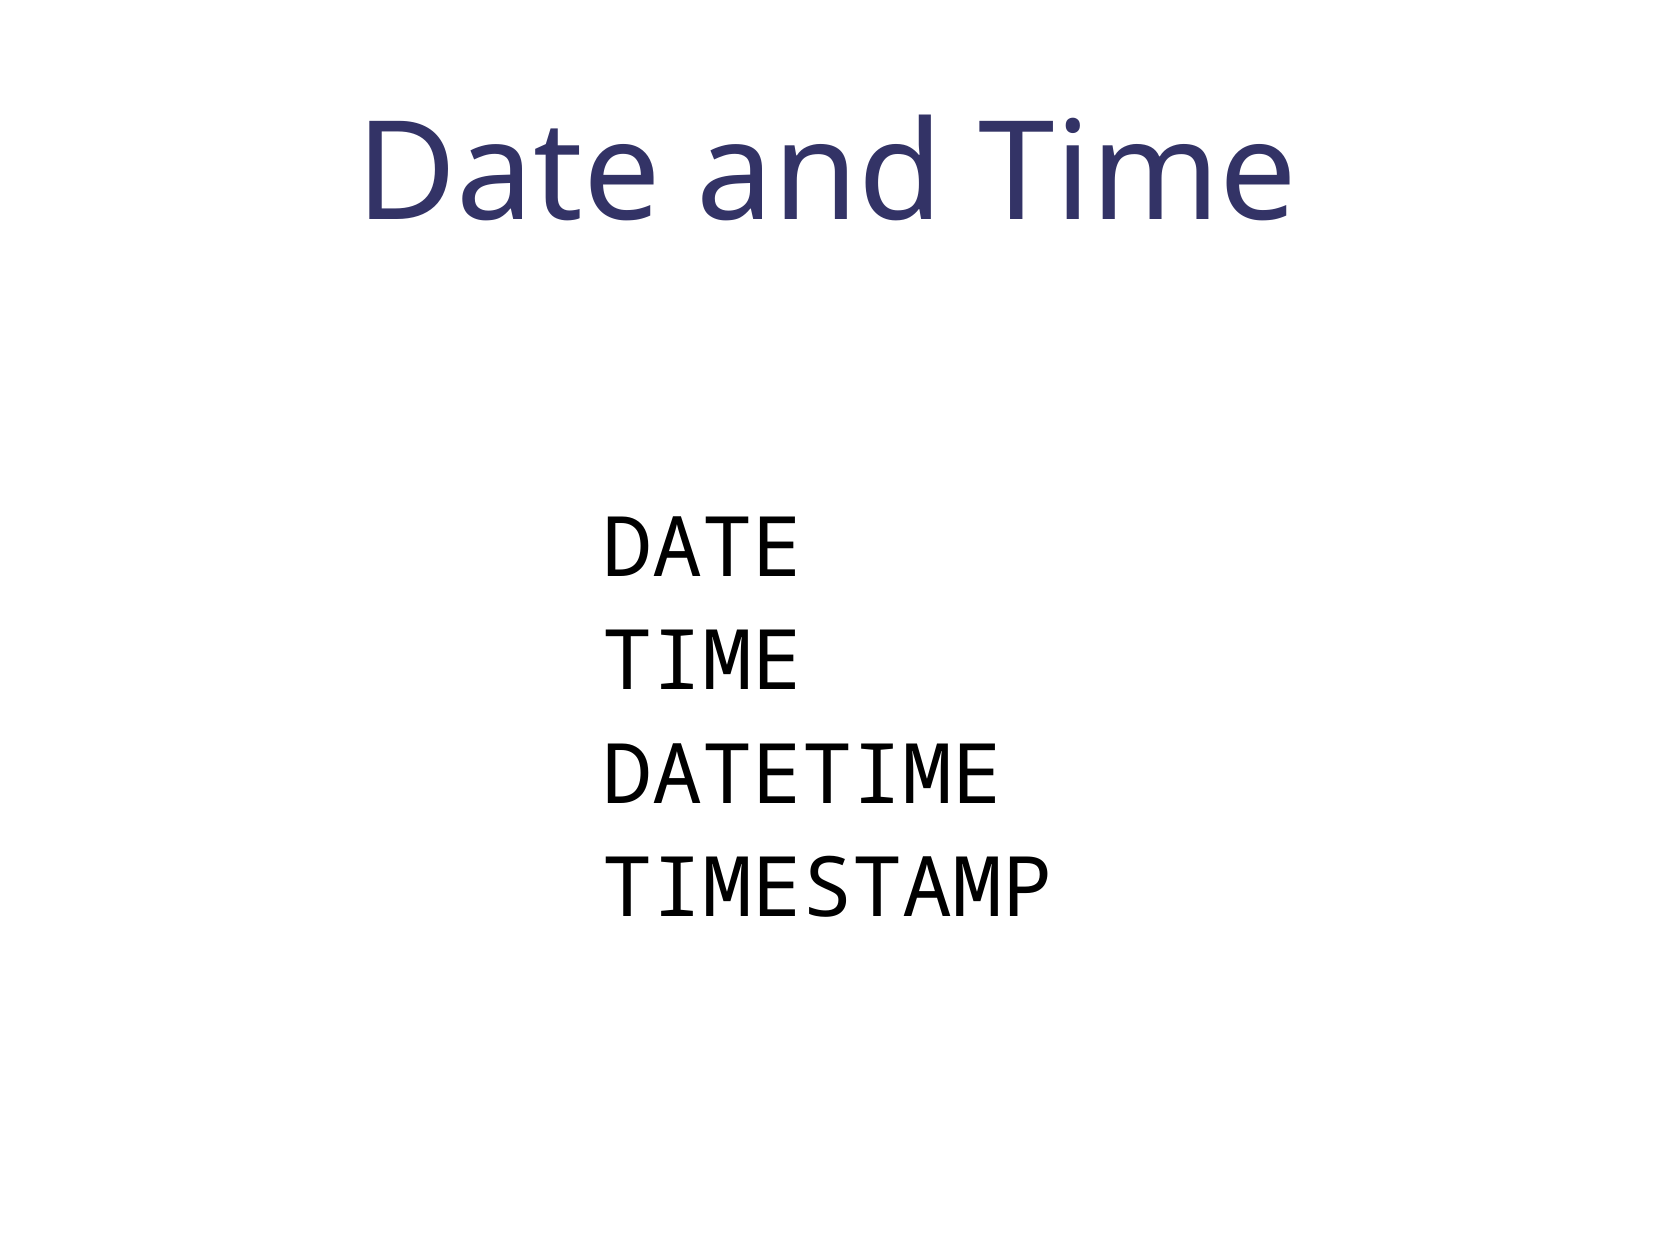

# Date and Time
DATE
TIME
DATETIME
TIMESTAMP